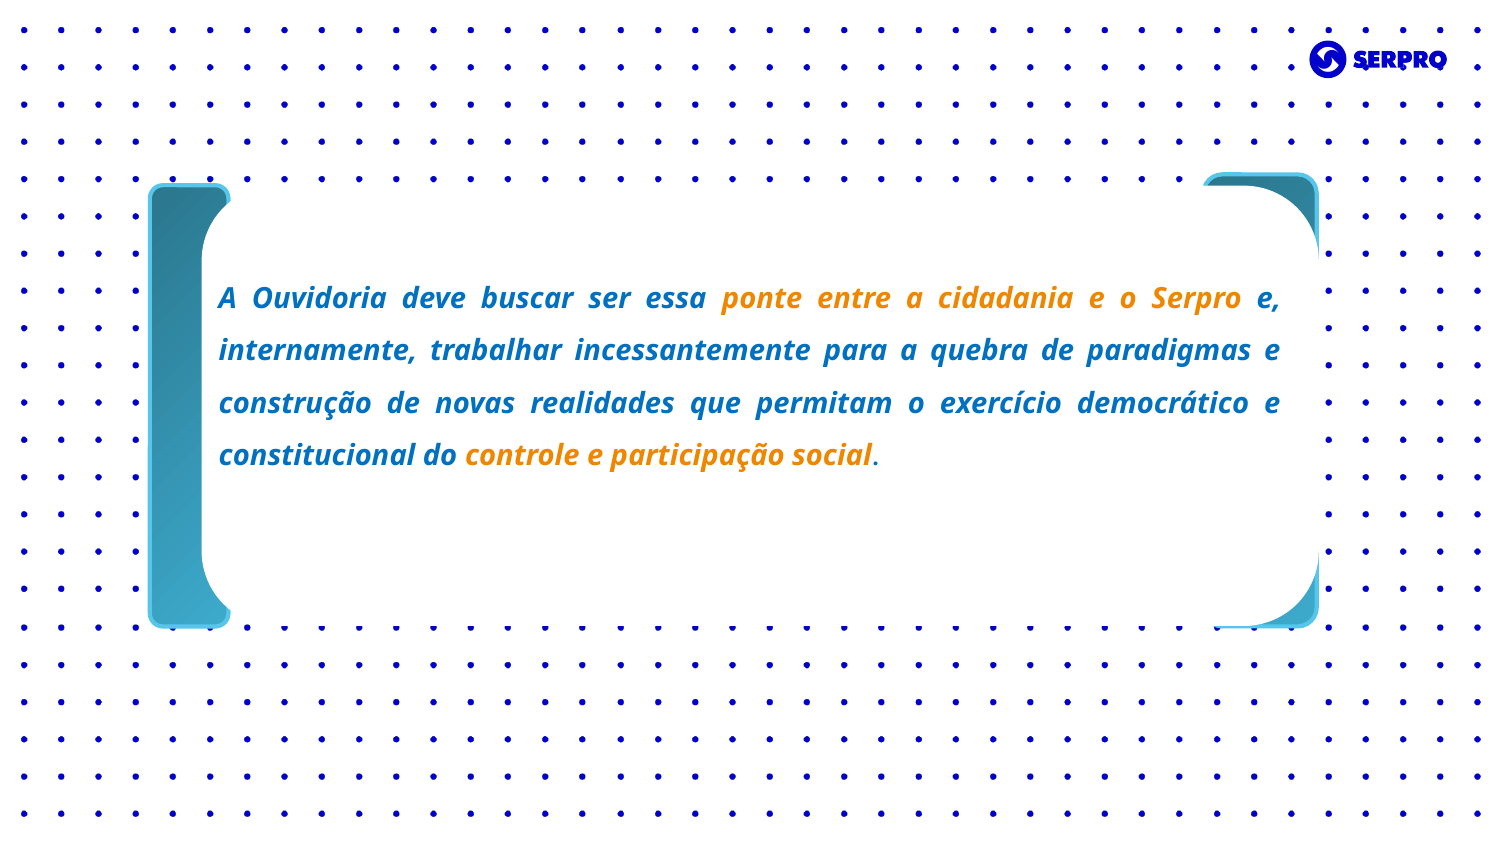

A Ouvidoria deve buscar ser essa ponte entre a cidadania e o Serpro e, internamente, trabalhar incessantemente para a quebra de paradigmas e construção de novas realidades que permitam o exercício democrático e constitucional do controle e participação social.